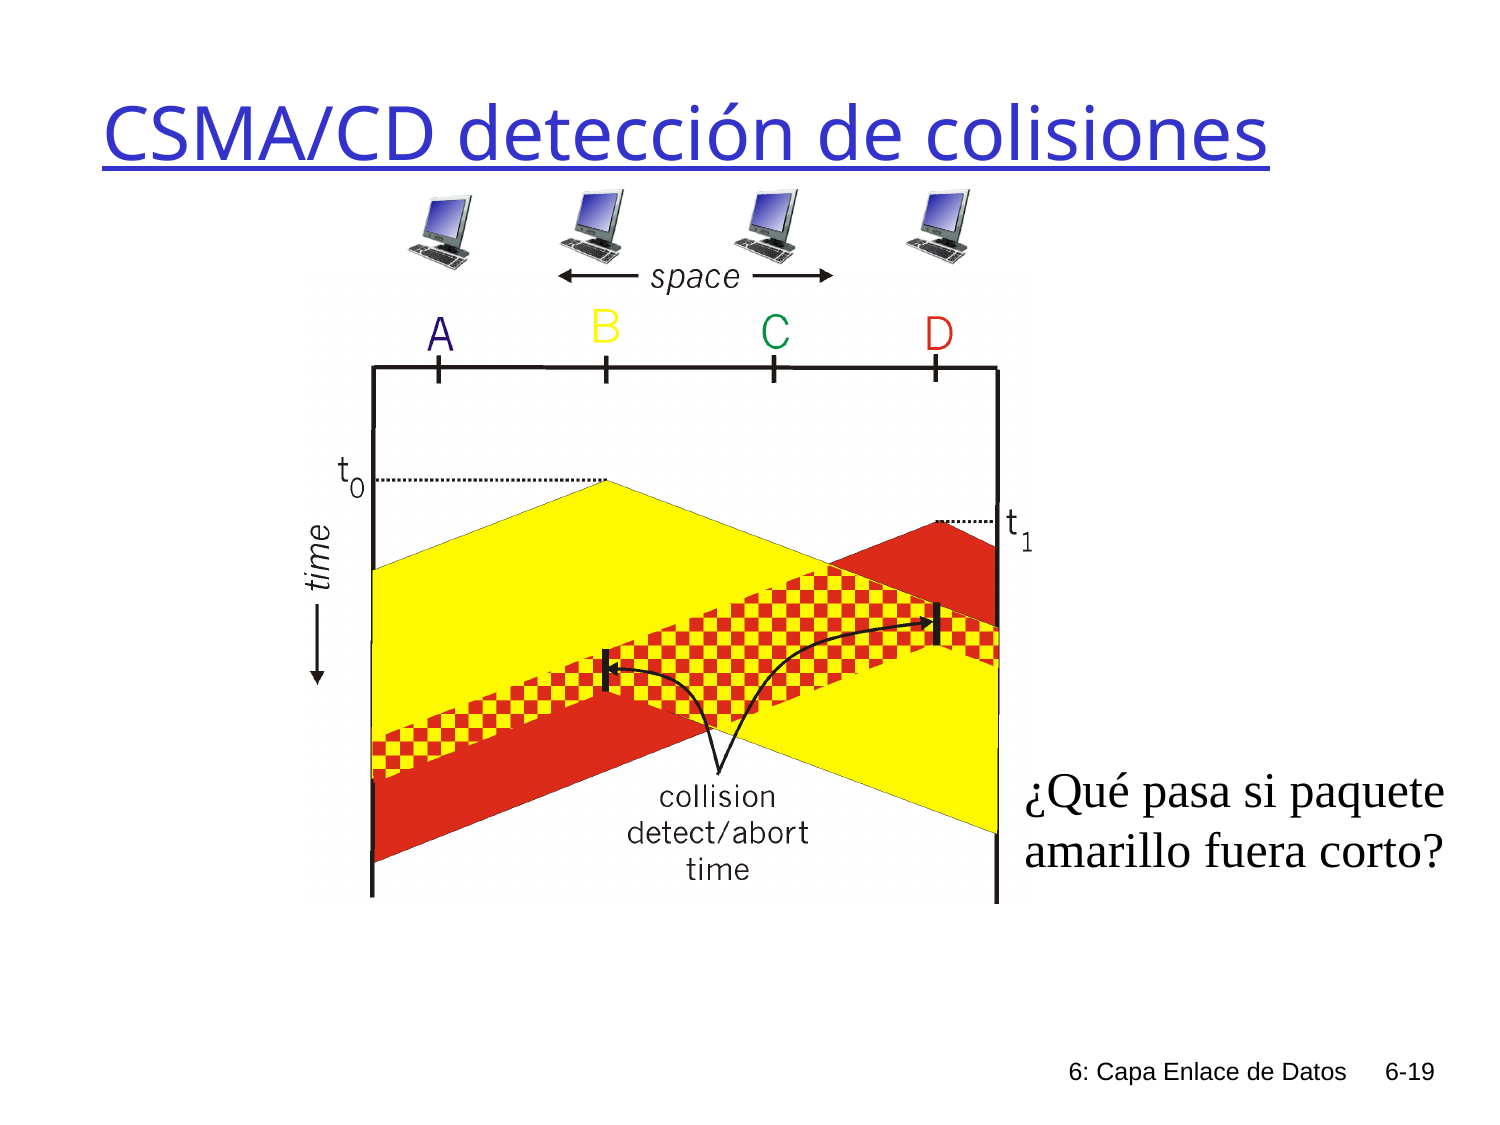

# CSMA/CD detección de colisiones
¿Qué pasa si paquete amarillo fuera corto?
19